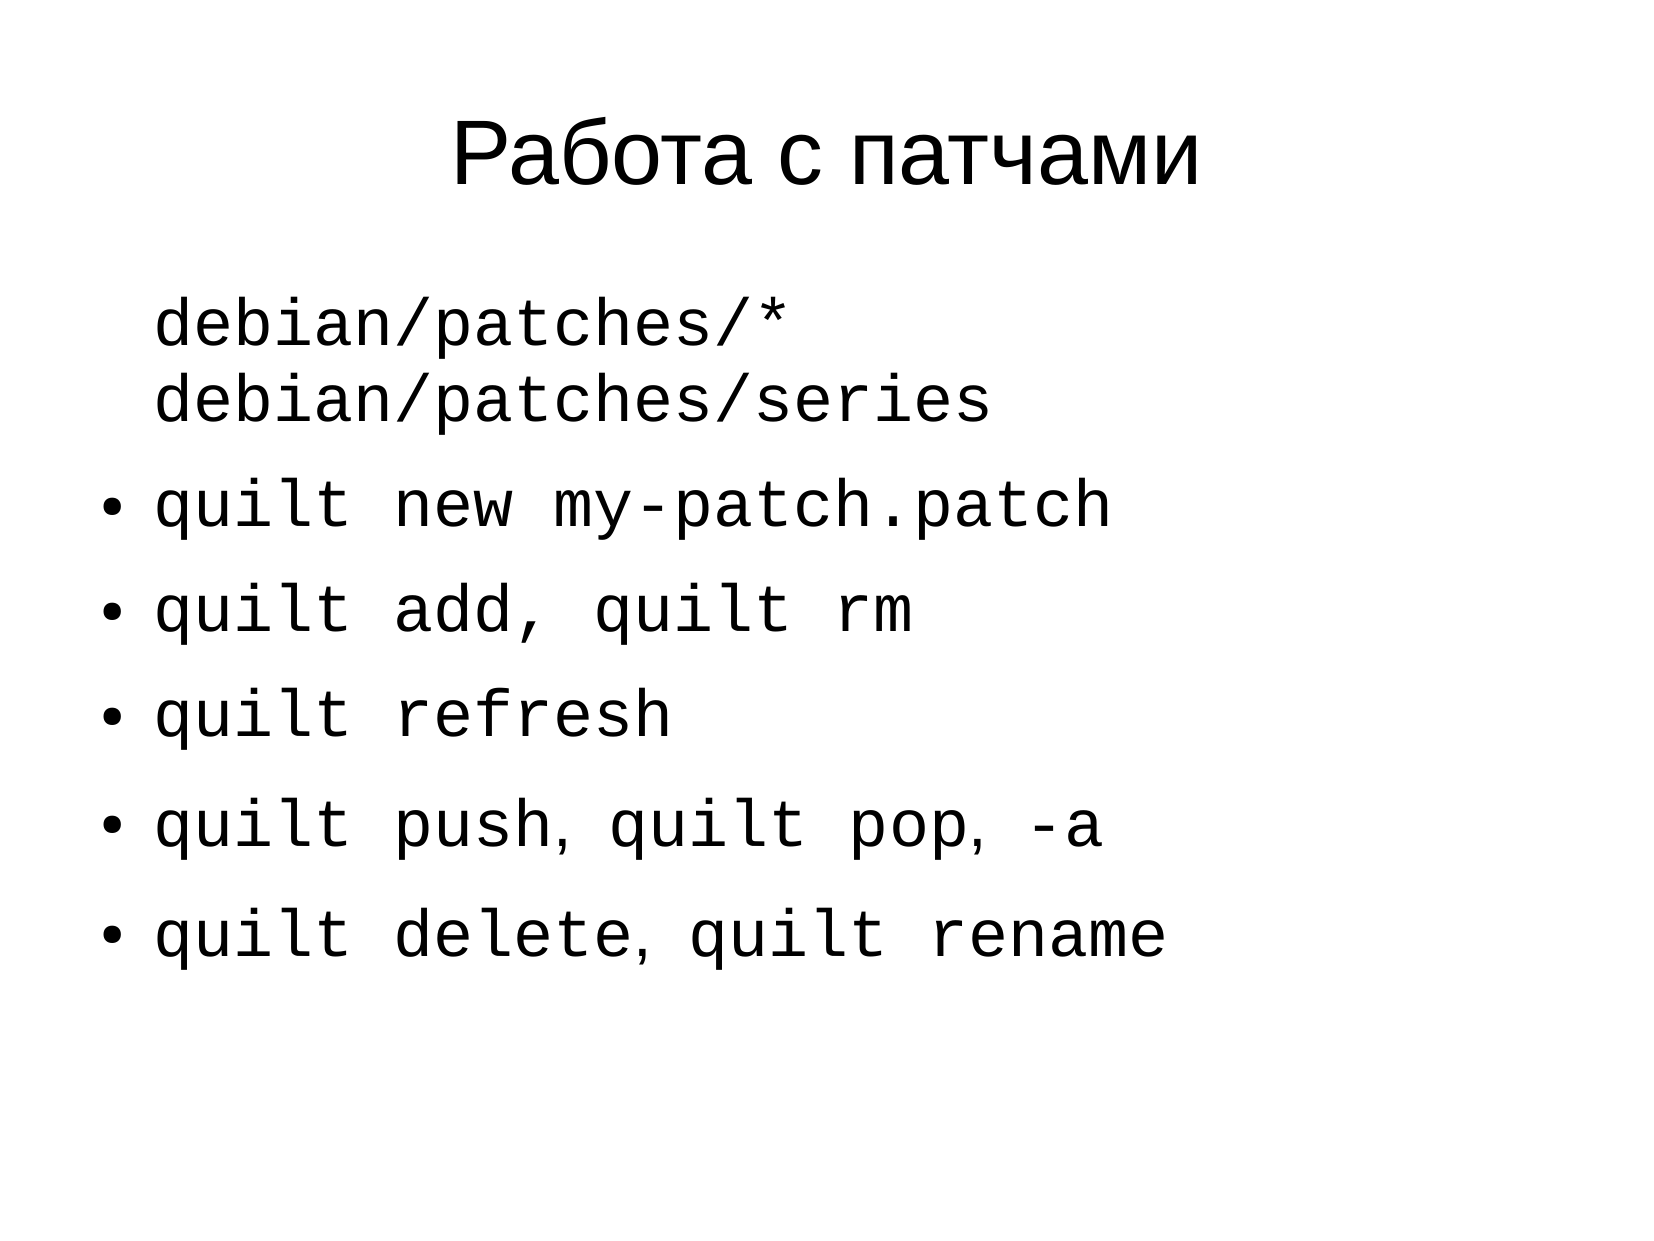

# Работа с патчами
debian/patches/*
debian/patches/series
quilt new my-patch.patch
quilt add, quilt rm
quilt refresh
quilt push, quilt pop, -a
quilt delete, quilt rename